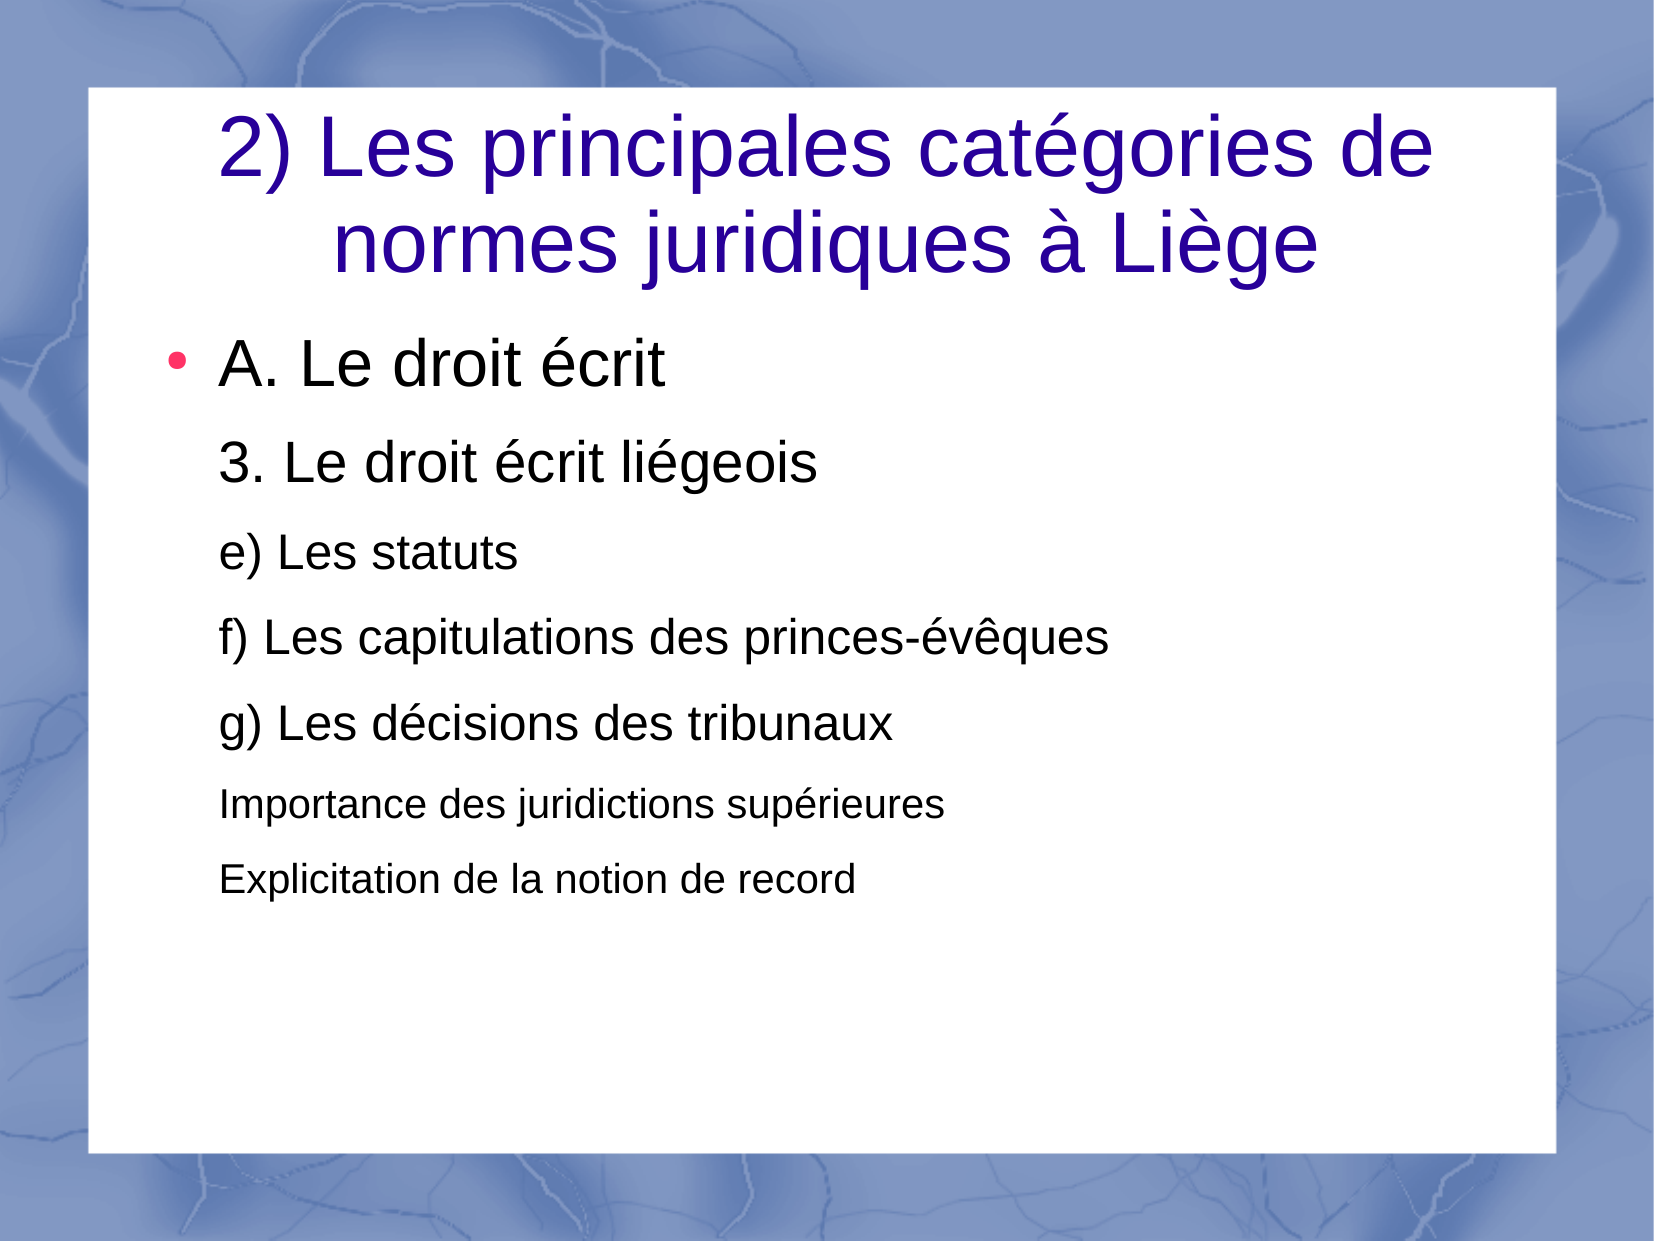

# 2) Les principales catégories de normes juridiques à Liège
A. Le droit écrit
3. Le droit écrit liégeois
e) Les statuts
f) Les capitulations des princes-évêques
g) Les décisions des tribunaux
Importance des juridictions supérieures
Explicitation de la notion de record